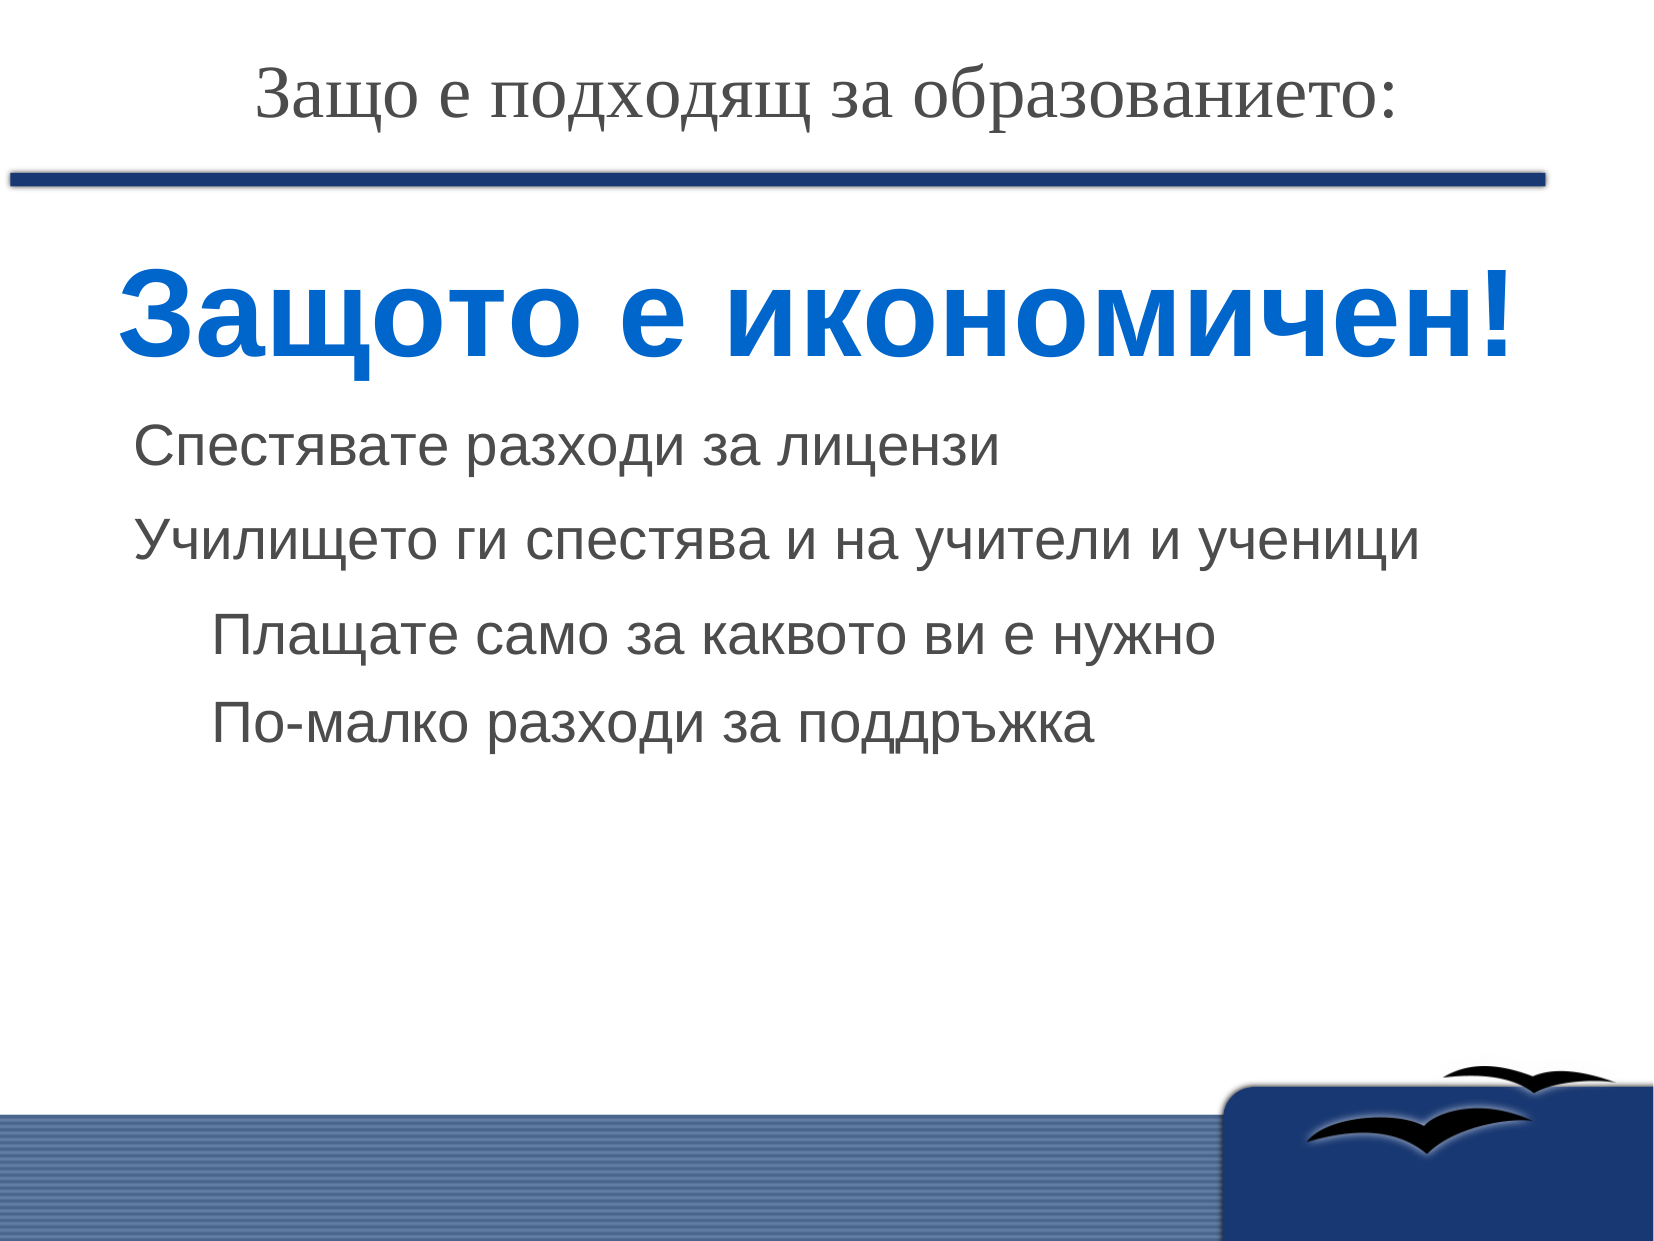

Защо е подходящ за образованието:
# Защото е икономичен!
 Спестявате разходи за лицензи
 Училището ги спестява и на учители и ученици
Плащате само за каквото ви е нужно
По-малко разходи за поддръжка